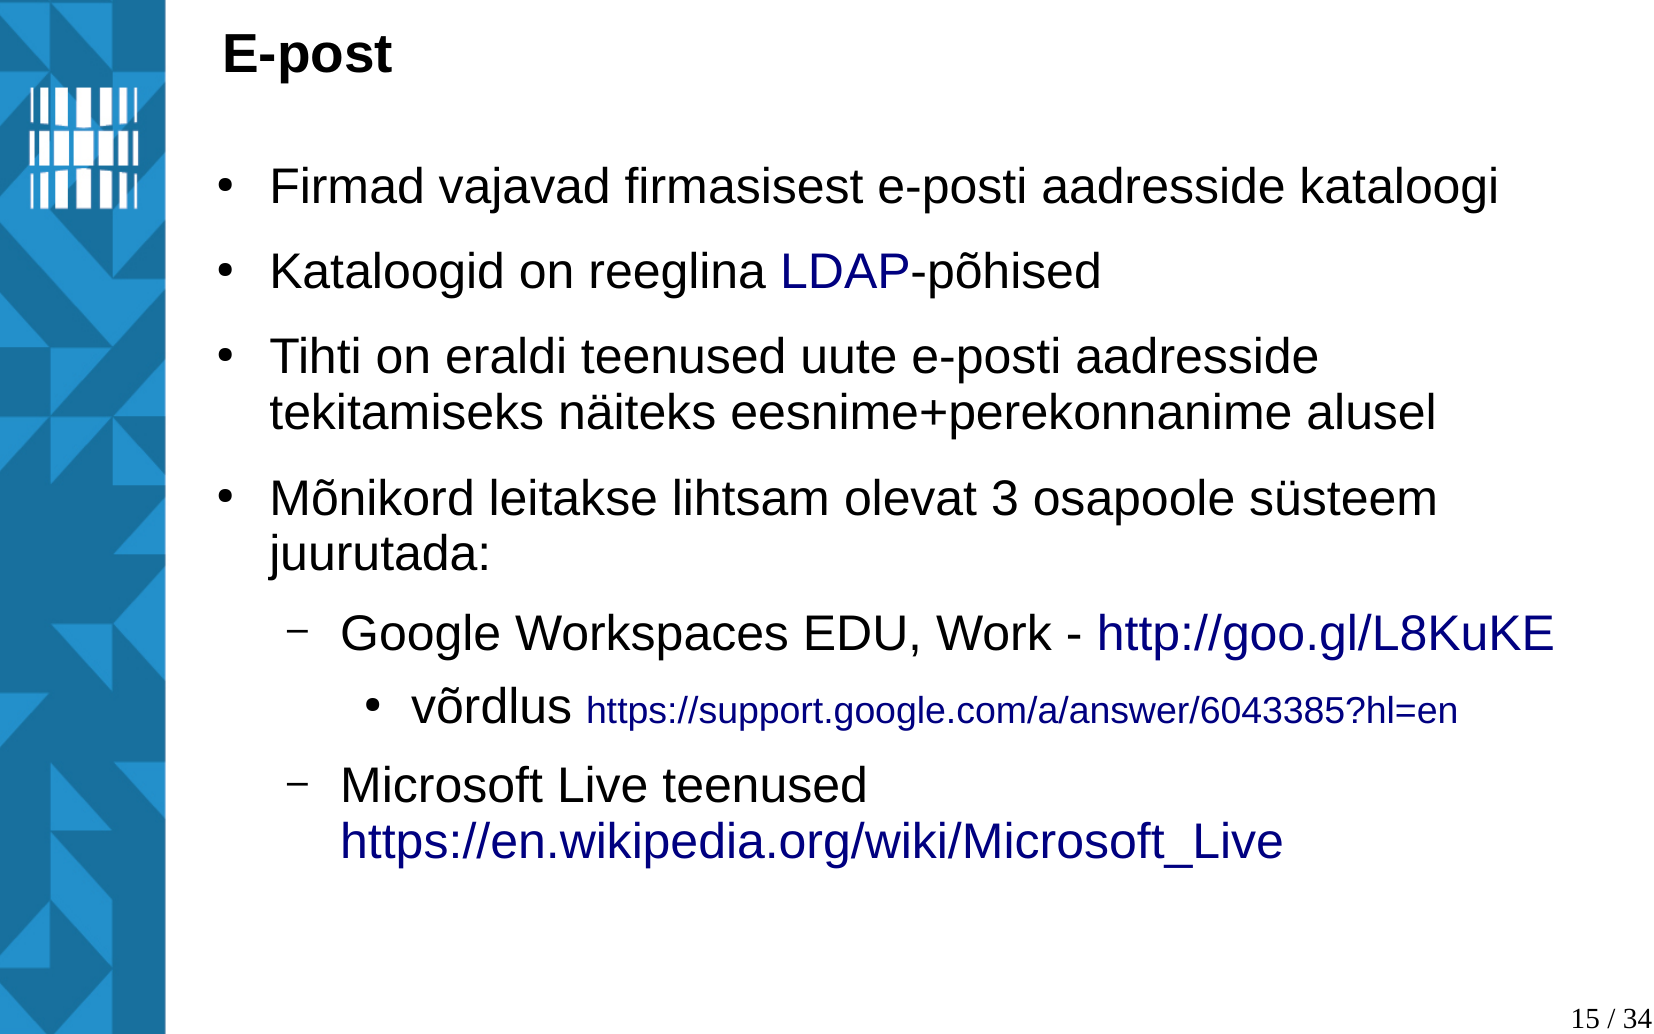

# E-post
Firmad vajavad firmasisest e-posti aadresside kataloogi
Kataloogid on reeglina LDAP-põhised
Tihti on eraldi teenused uute e-posti aadresside tekitamiseks näiteks eesnime+perekonnanime alusel
Mõnikord leitakse lihtsam olevat 3 osapoole süsteem juurutada:
Google Workspaces EDU, Work - http://goo.gl/L8KuKE
võrdlus https://support.google.com/a/answer/6043385?hl=en
Microsoft Live teenused https://en.wikipedia.org/wiki/Microsoft_Live
15